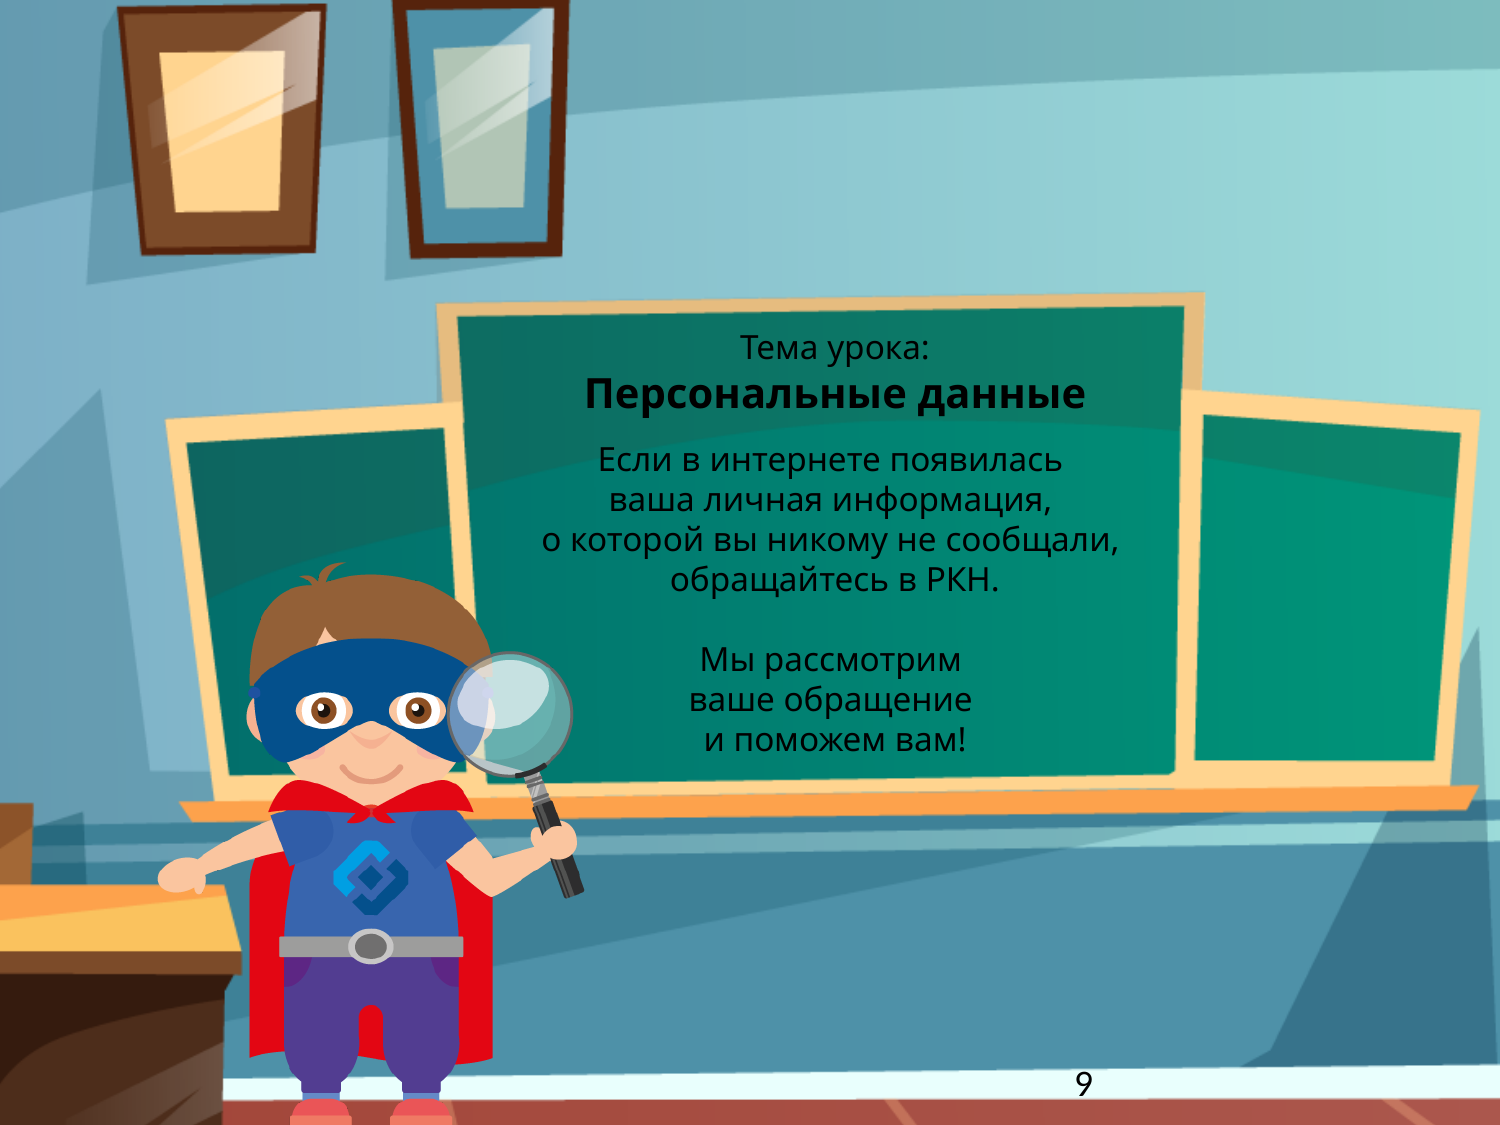

Тема урока:
Персональные данные
Если в интернете появилась
ваша личная информация,
о которой вы никому не сообщали,
обращайтесь в РКН.
Мы рассмотрим
ваше обращение
и поможем вам!